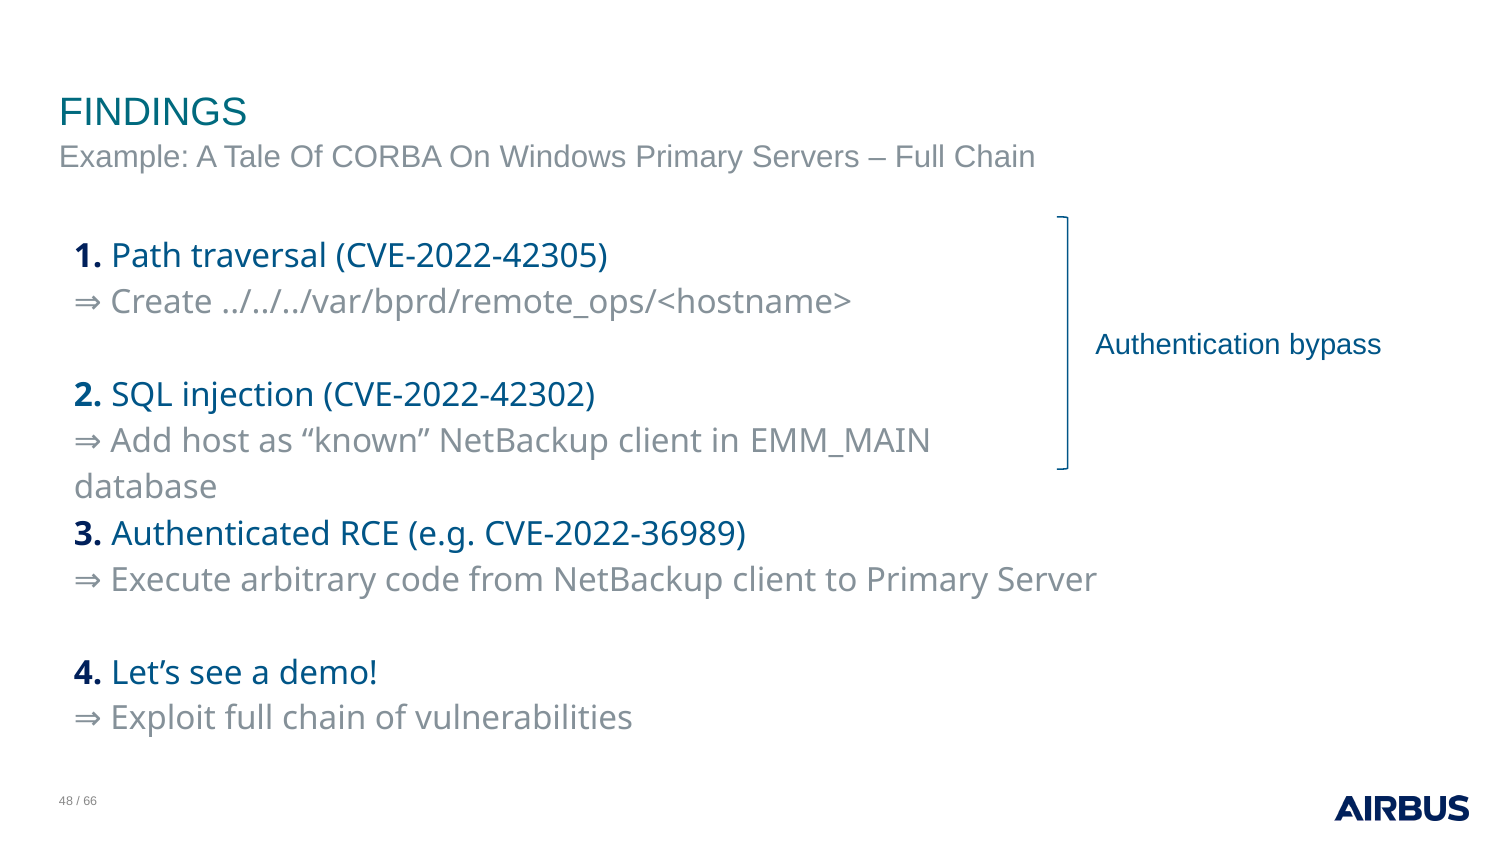

# FINDINGS Example: A Tale Of CORBA On Windows Primary Servers – Full Chain
1. Path traversal (CVE-2022-42305)
⇒ Create ../../../var/bprd/remote_ops/<hostname>
Authentication bypass
2. SQL injection (CVE-2022-42302)
⇒ Add host as “known” NetBackup client in EMM_MAIN database
3. Authenticated RCE (e.g. CVE-2022-36989)
⇒ Execute arbitrary code from NetBackup client to Primary Server
4. Let’s see a demo!
⇒ Exploit full chain of vulnerabilities